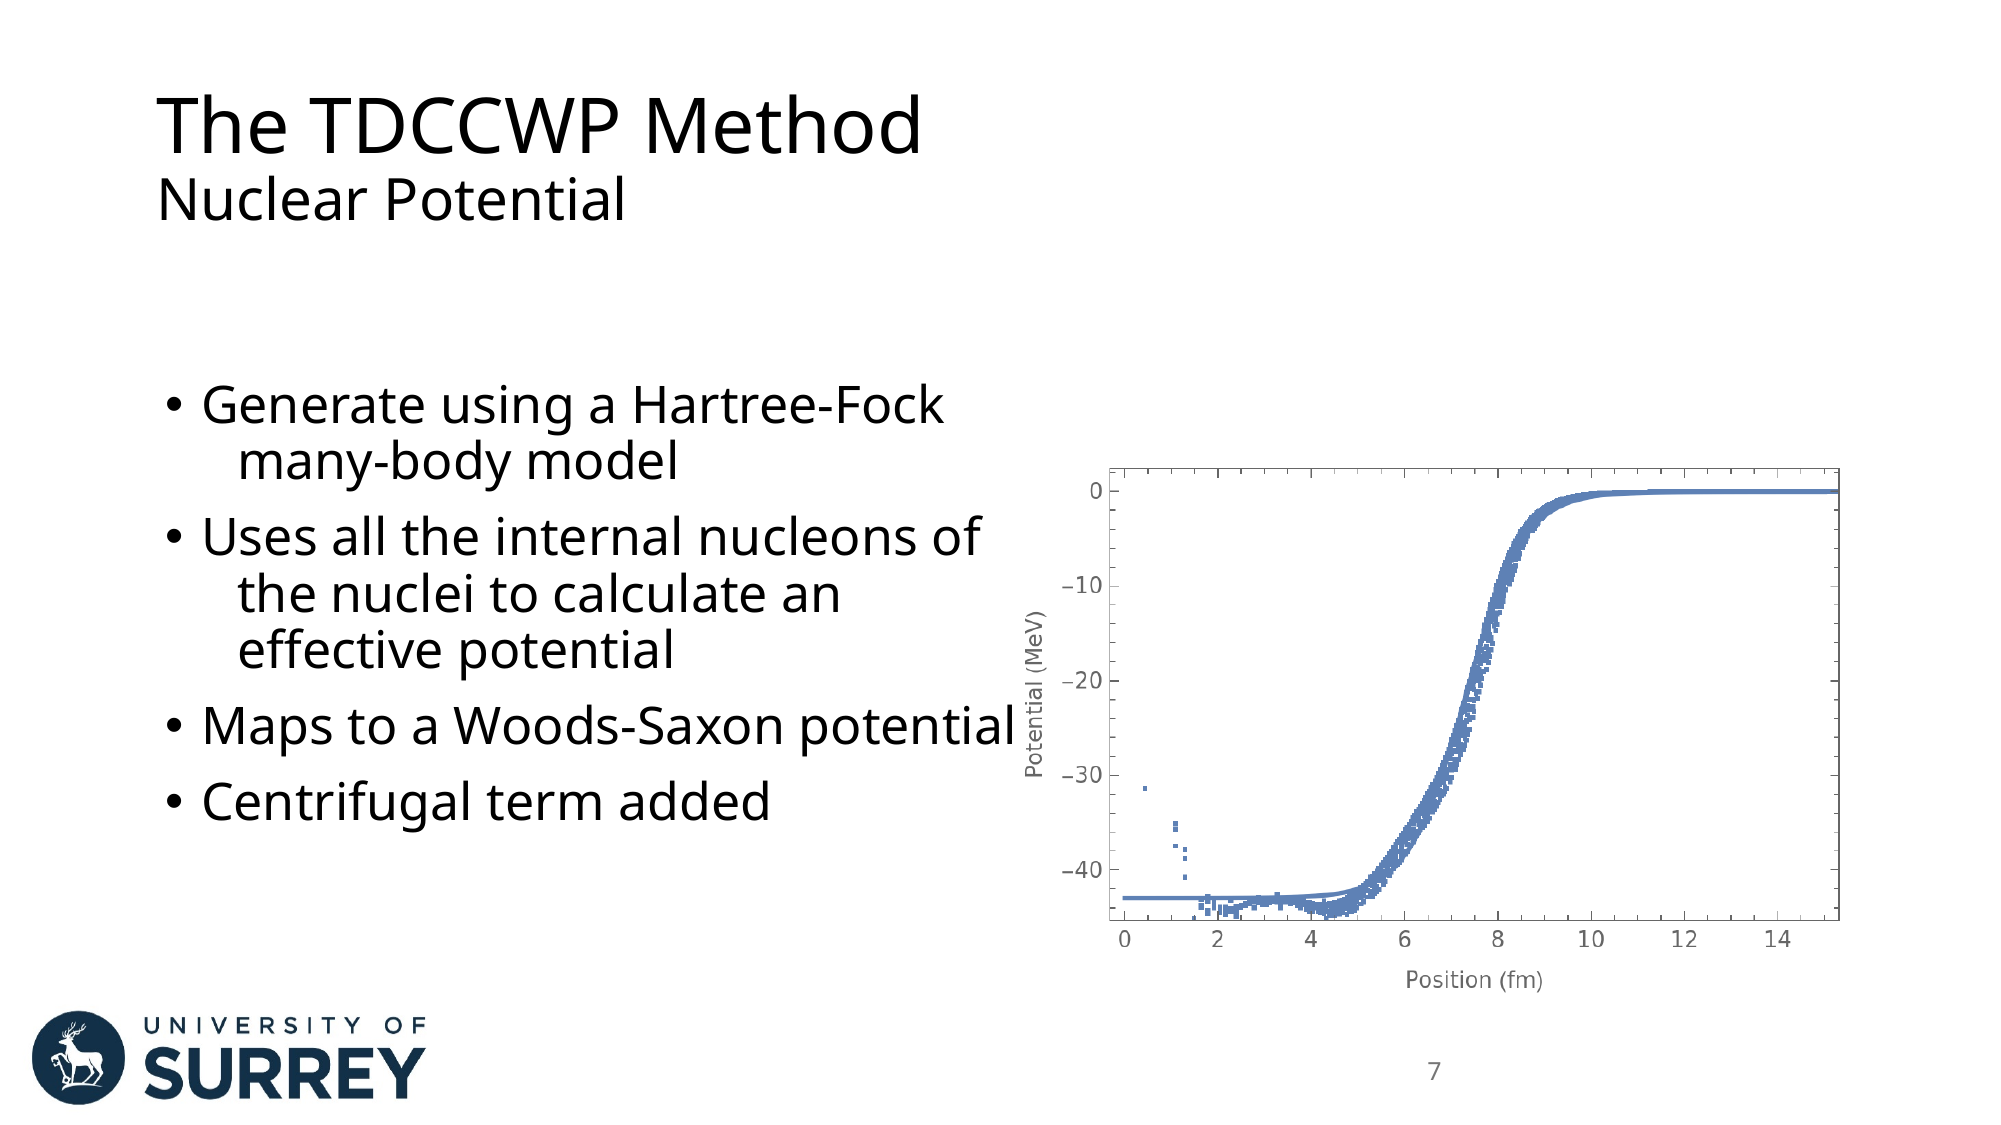

# The TDCCWP Method Nuclear Potential
Generate using a Hartree-Fock many-body model
Uses all the internal nucleons of the nuclei to calculate an effective potential
Maps to a Woods-Saxon potential
Centrifugal term added